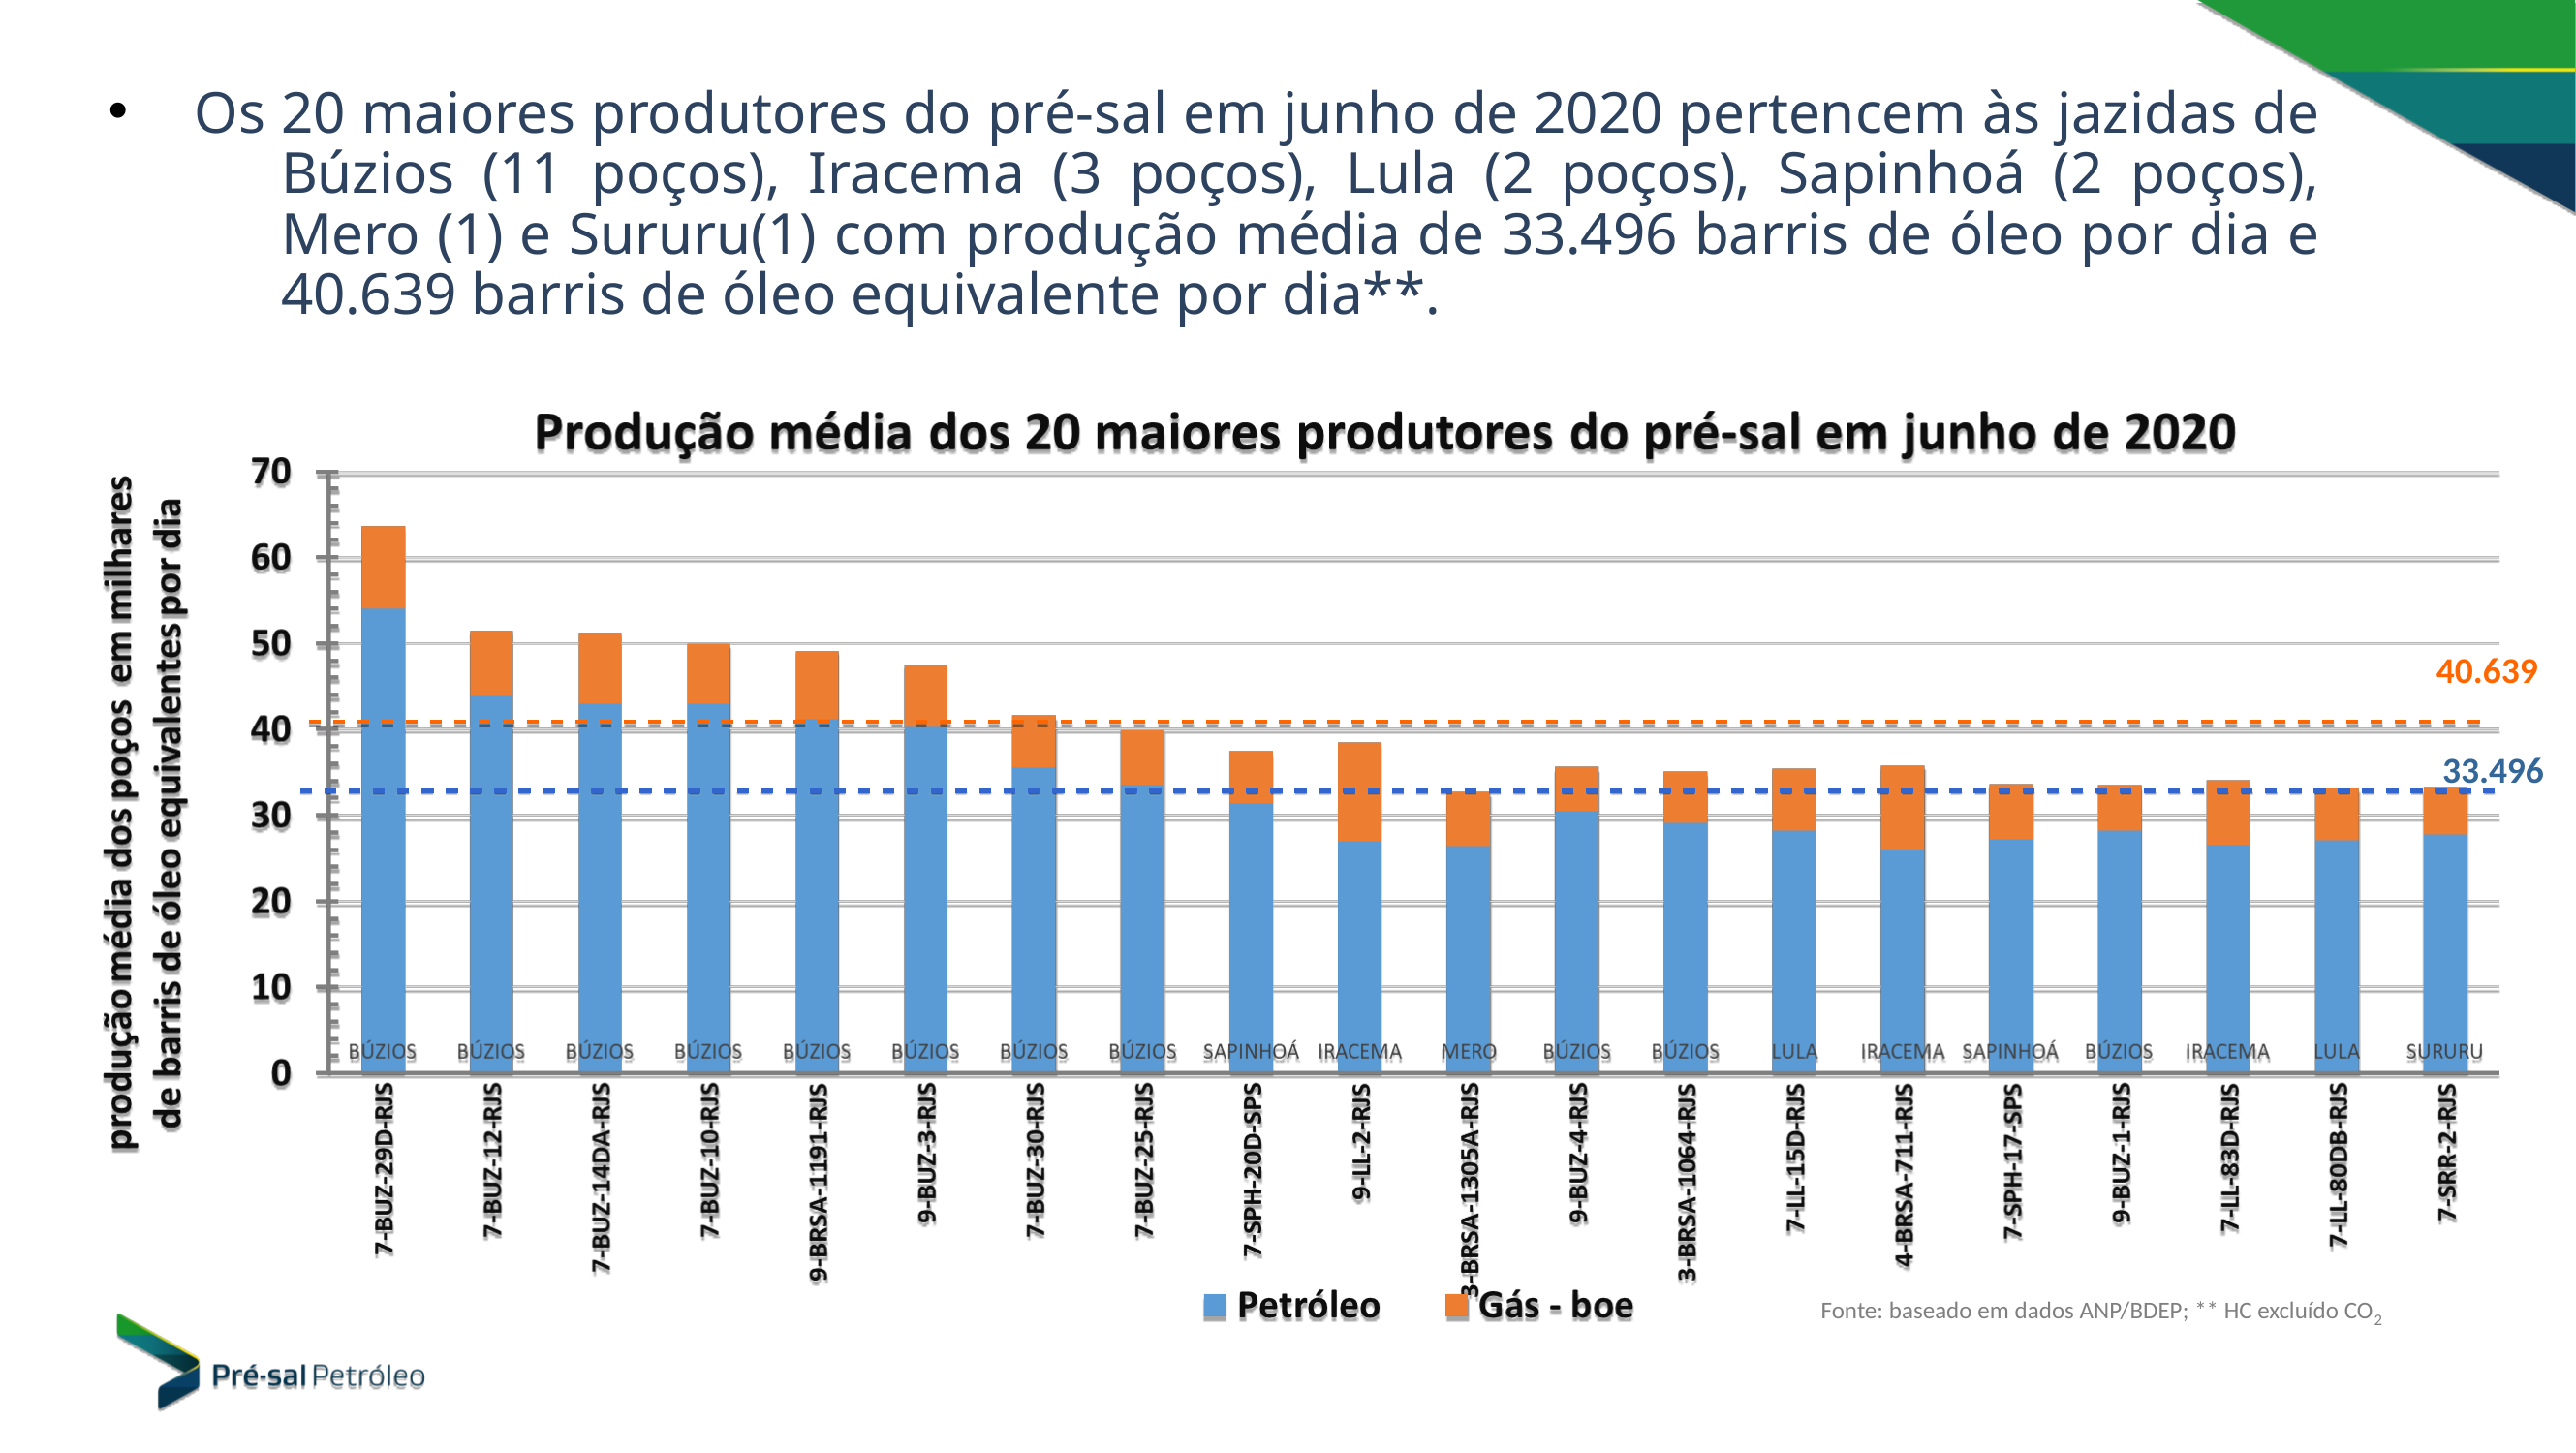

Os 20 maiores produtores do pré-sal em junho de 2020 pertencem às jazidas de Búzios (11 poços), Iracema (3 poços), Lula (2 poços), Sapinhoá (2 poços), Mero (1) e Sururu(1) com produção média de 33.496 barris de óleo por dia e 40.639 barris de óleo equivalente por dia**.
40.639
33.496
Fonte: baseado em dados ANP/BDEP; ** HC excluído CO2